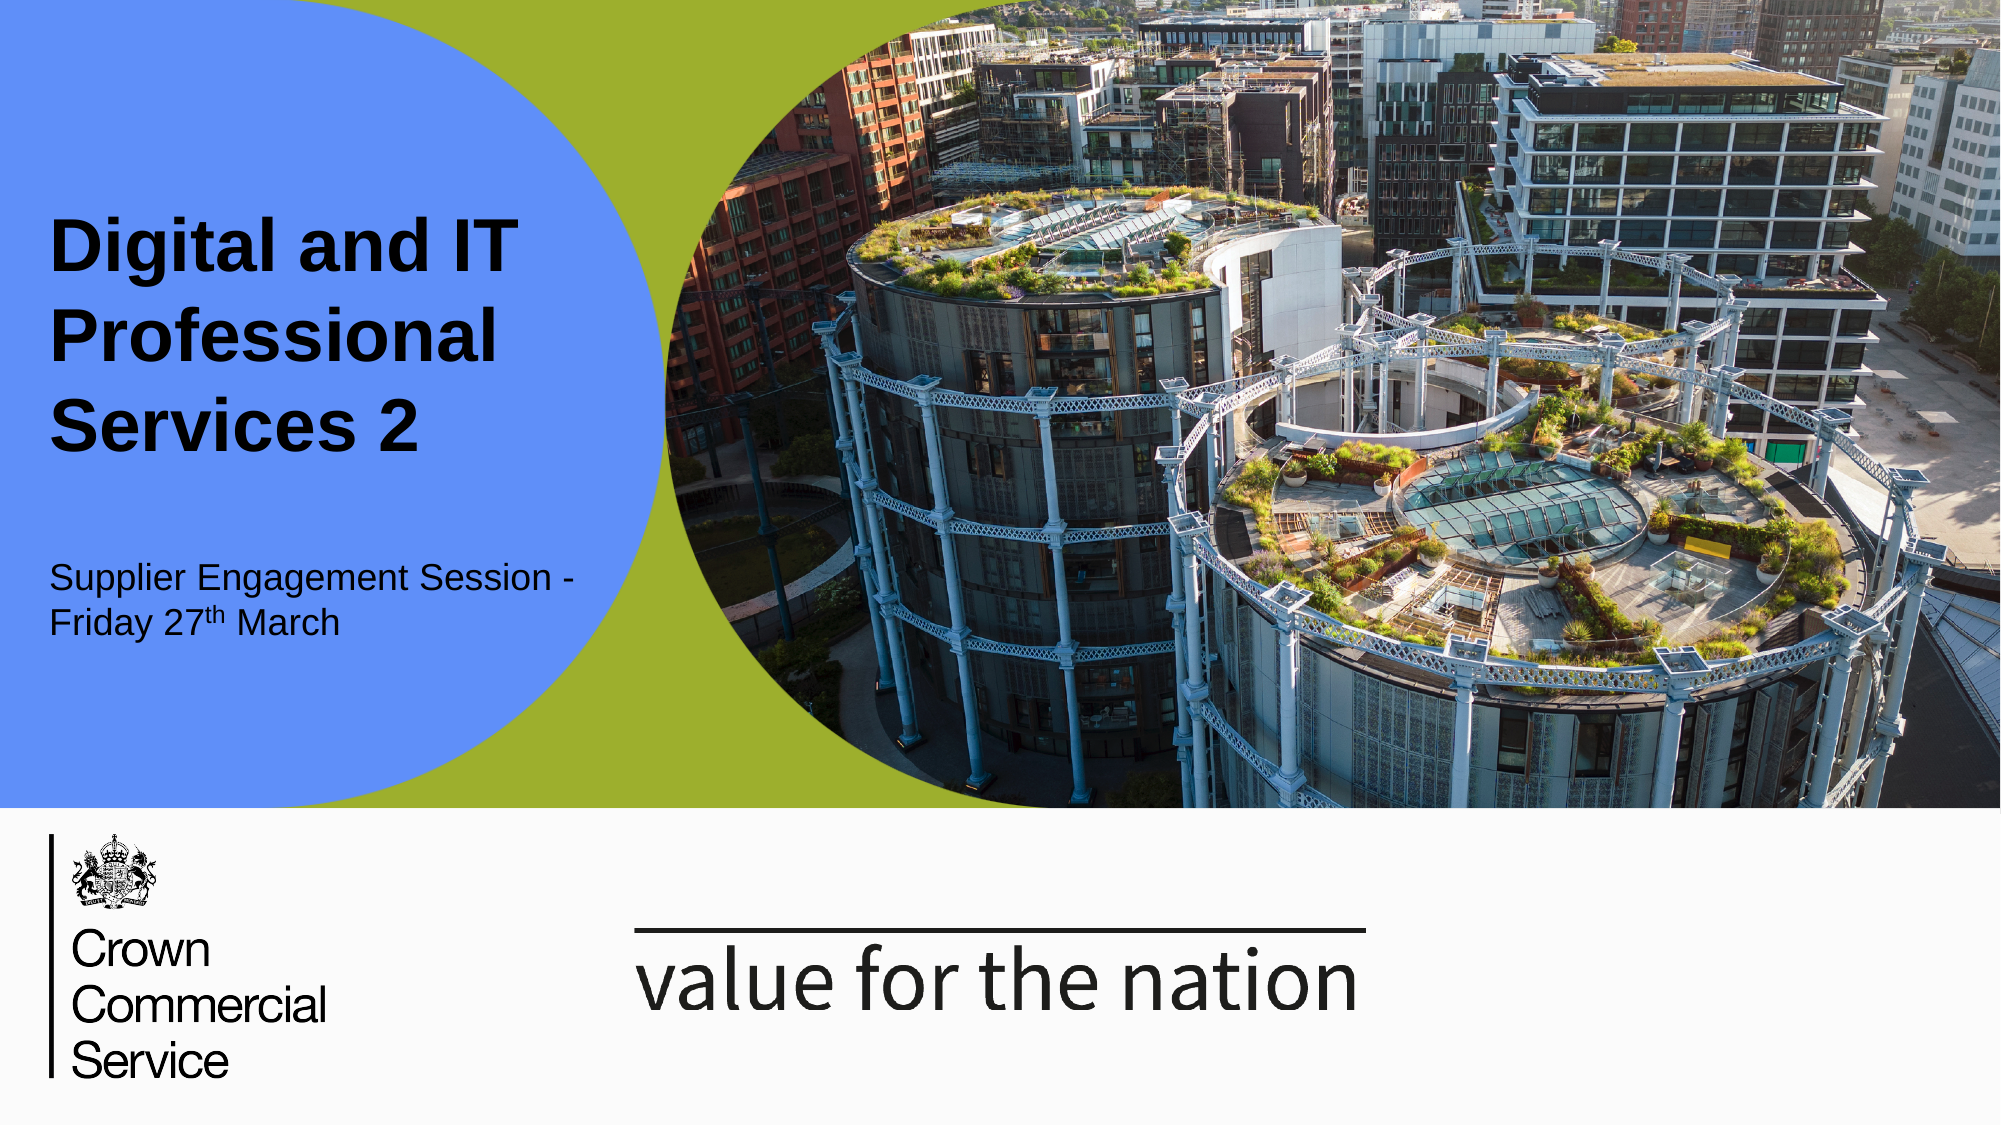

# Digital and IT Professional Services 2
Supplier Engagement Session - Friday 27th March